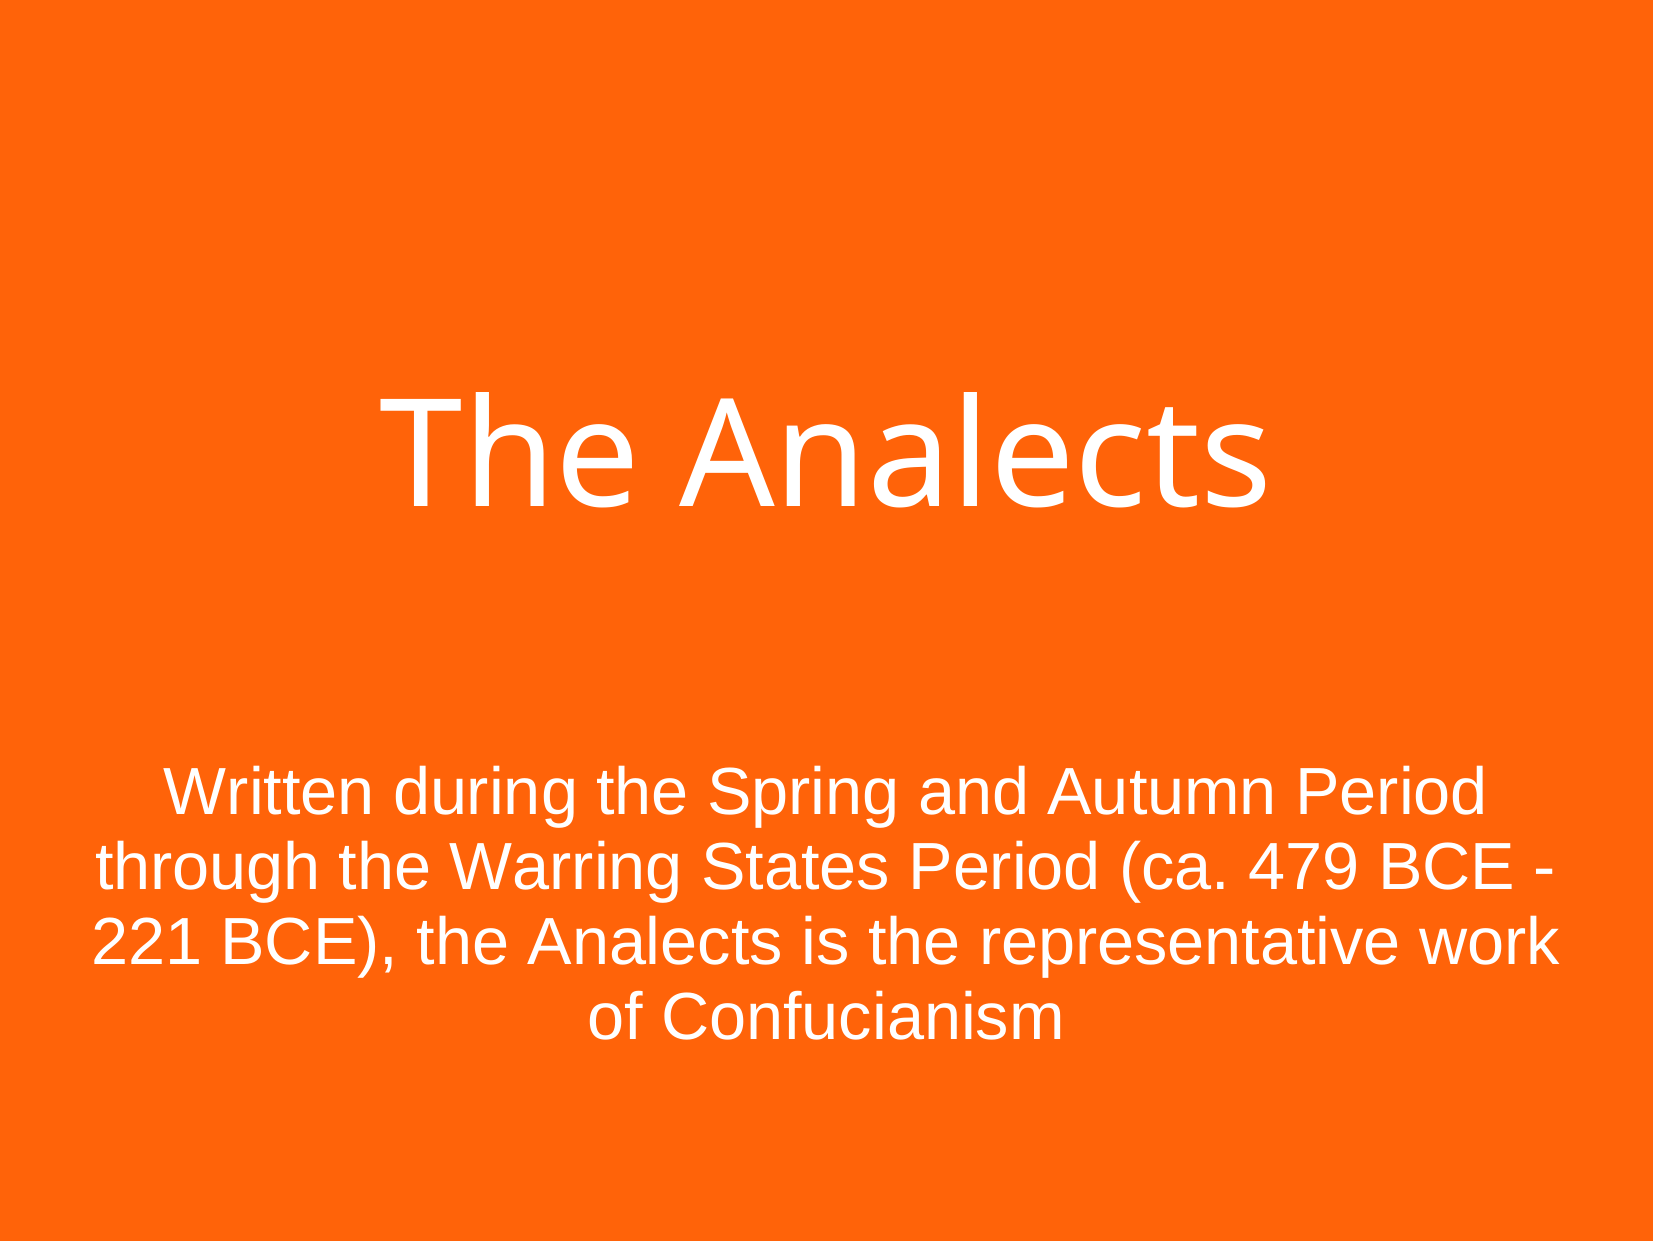

#
The Analects
Written during the Spring and Autumn Period through the Warring States Period (ca. 479 BCE - 221 BCE), the Analects is the representative work of Confucianism